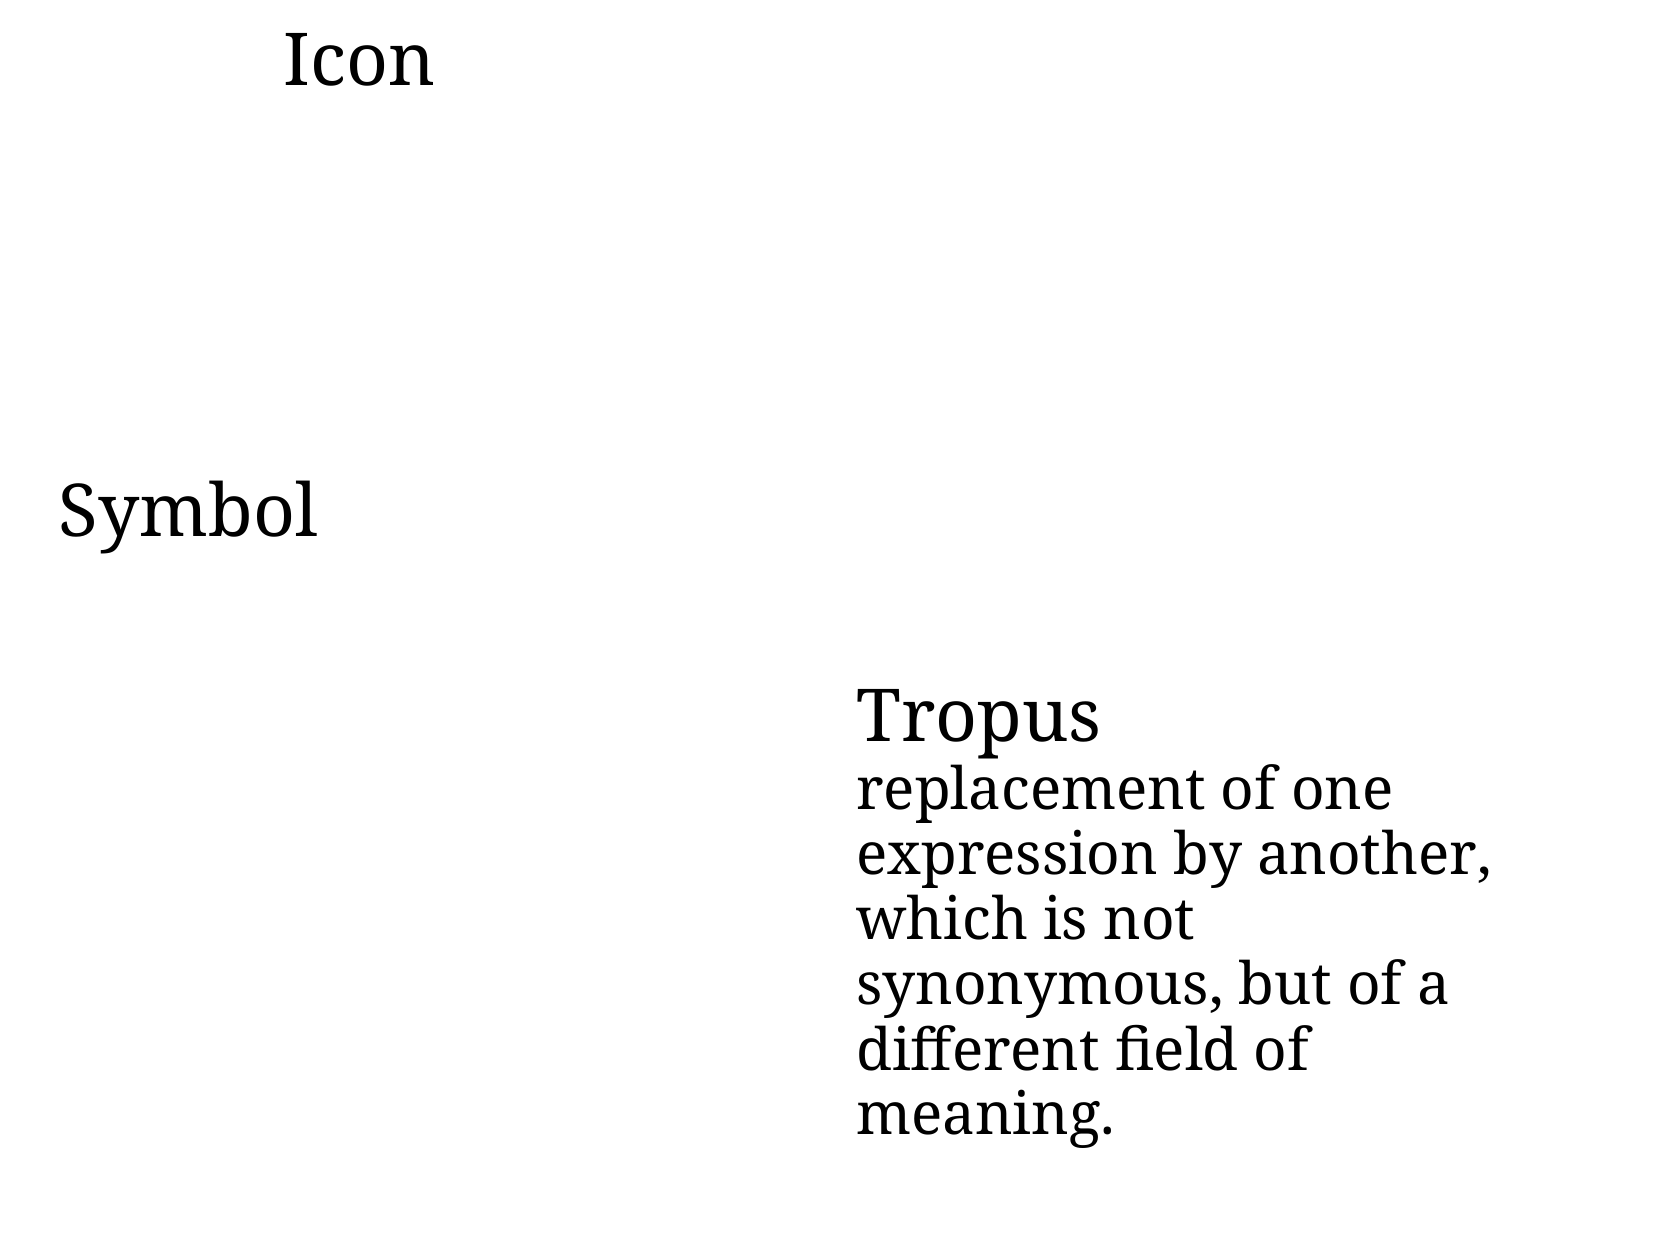

# Icon
Symbol
Tropus
replacement of one expression by another, which is not synonymous, but of a different field of meaning.